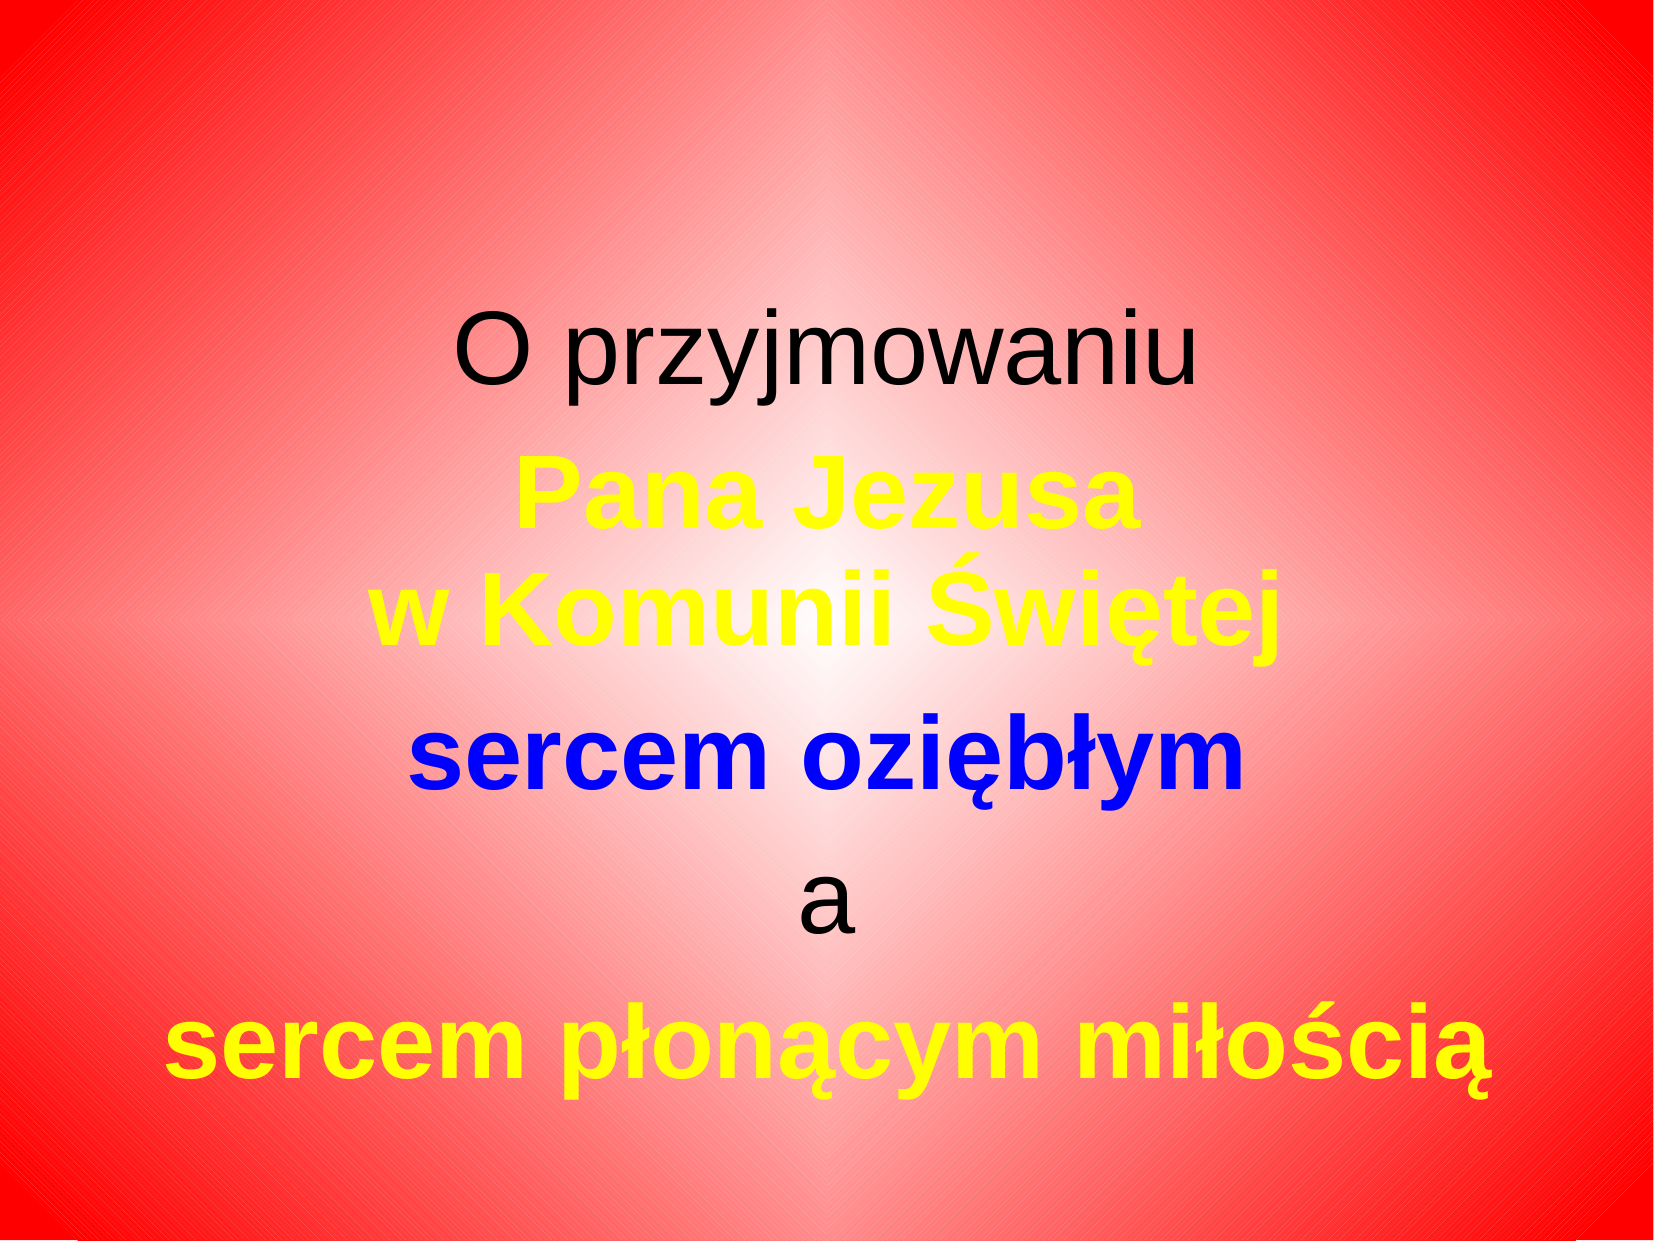

# O przyjmowaniu
Pana Jezusa
w Komunii Świętej
sercem oziębłym
a
sercem płonącym miłością